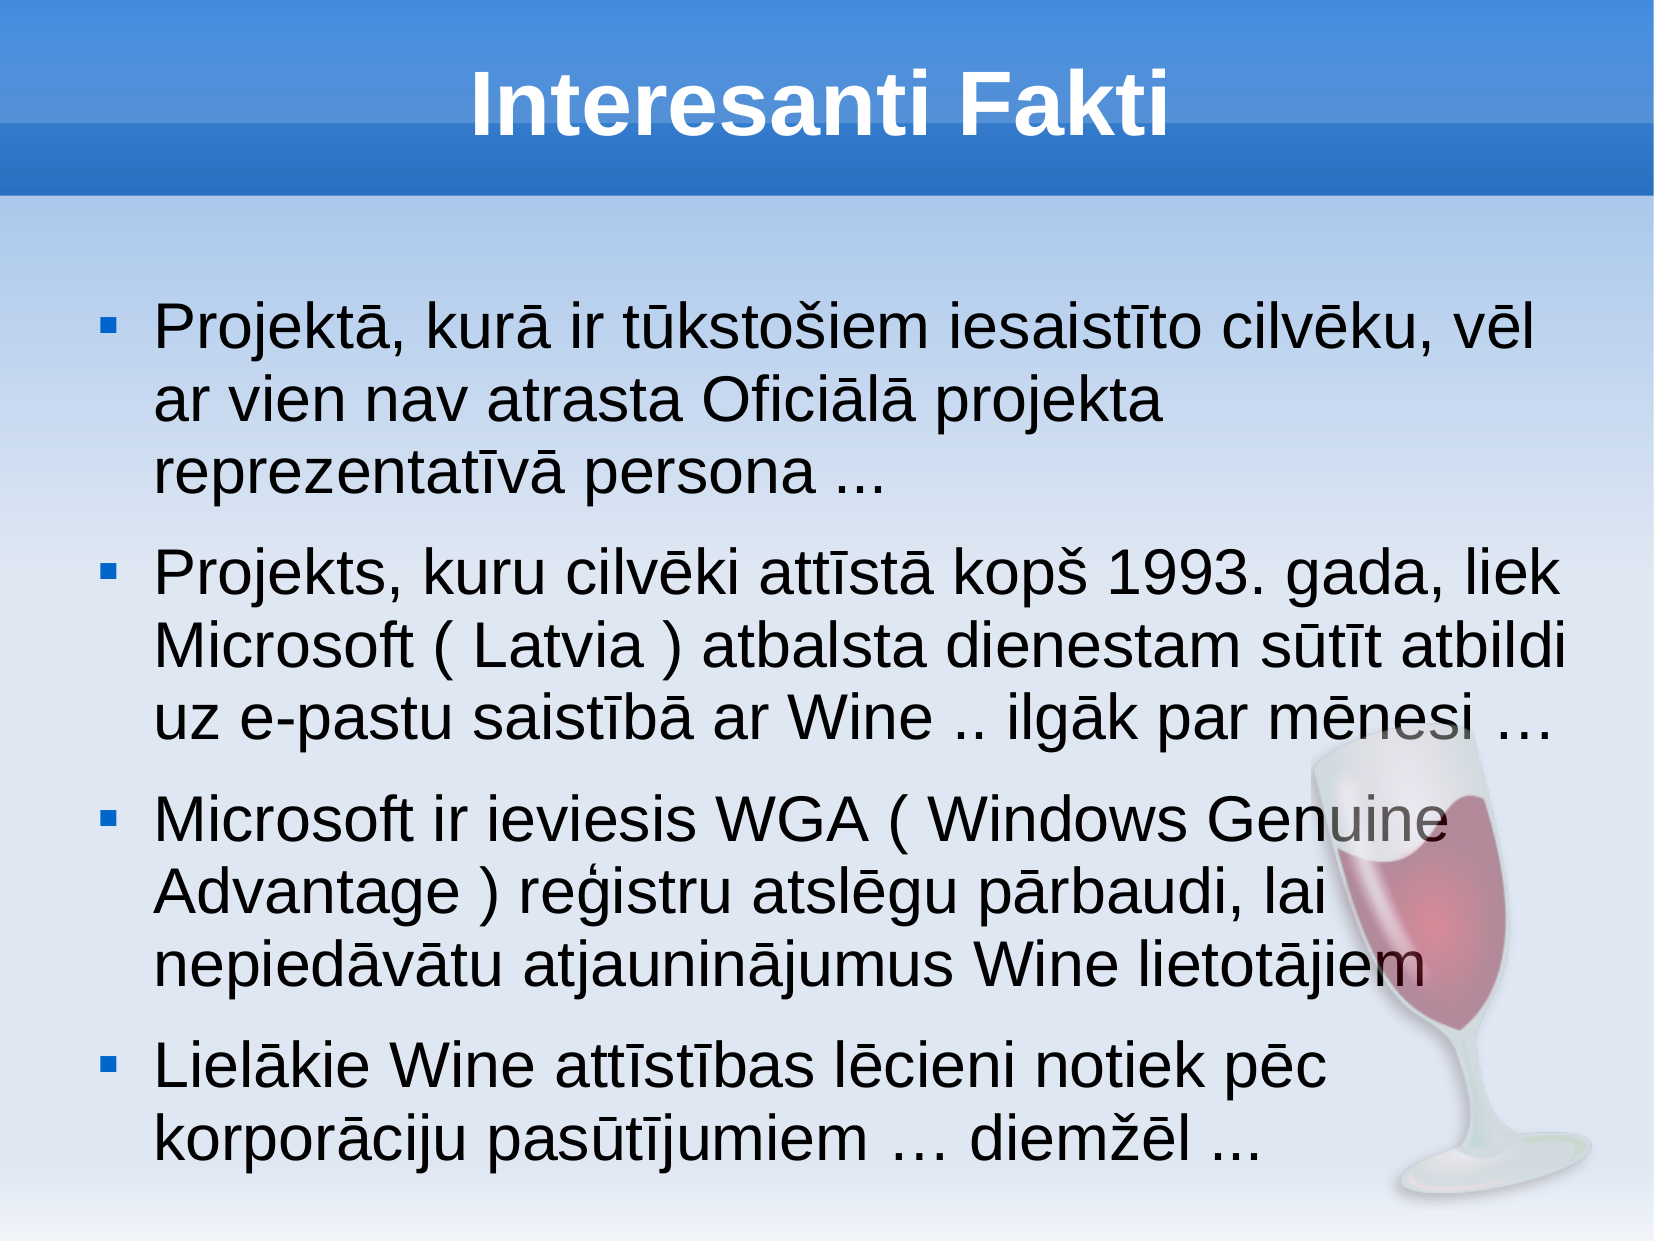

# Interesanti Fakti
Projektā, kurā ir tūkstošiem iesaistīto cilvēku, vēl ar vien nav atrasta Oficiālā projekta reprezentatīvā persona ...
Projekts, kuru cilvēki attīstā kopš 1993. gada, liek Microsoft ( Latvia ) atbalsta dienestam sūtīt atbildi uz e-pastu saistībā ar Wine .. ilgāk par mēnesi …
Microsoft ir ieviesis WGA ( Windows Genuine Advantage ) reģistru atslēgu pārbaudi, lai nepiedāvātu atjauninājumus Wine lietotājiem
Lielākie Wine attīstības lēcieni notiek pēc korporāciju pasūtījumiem … diemžēl ...